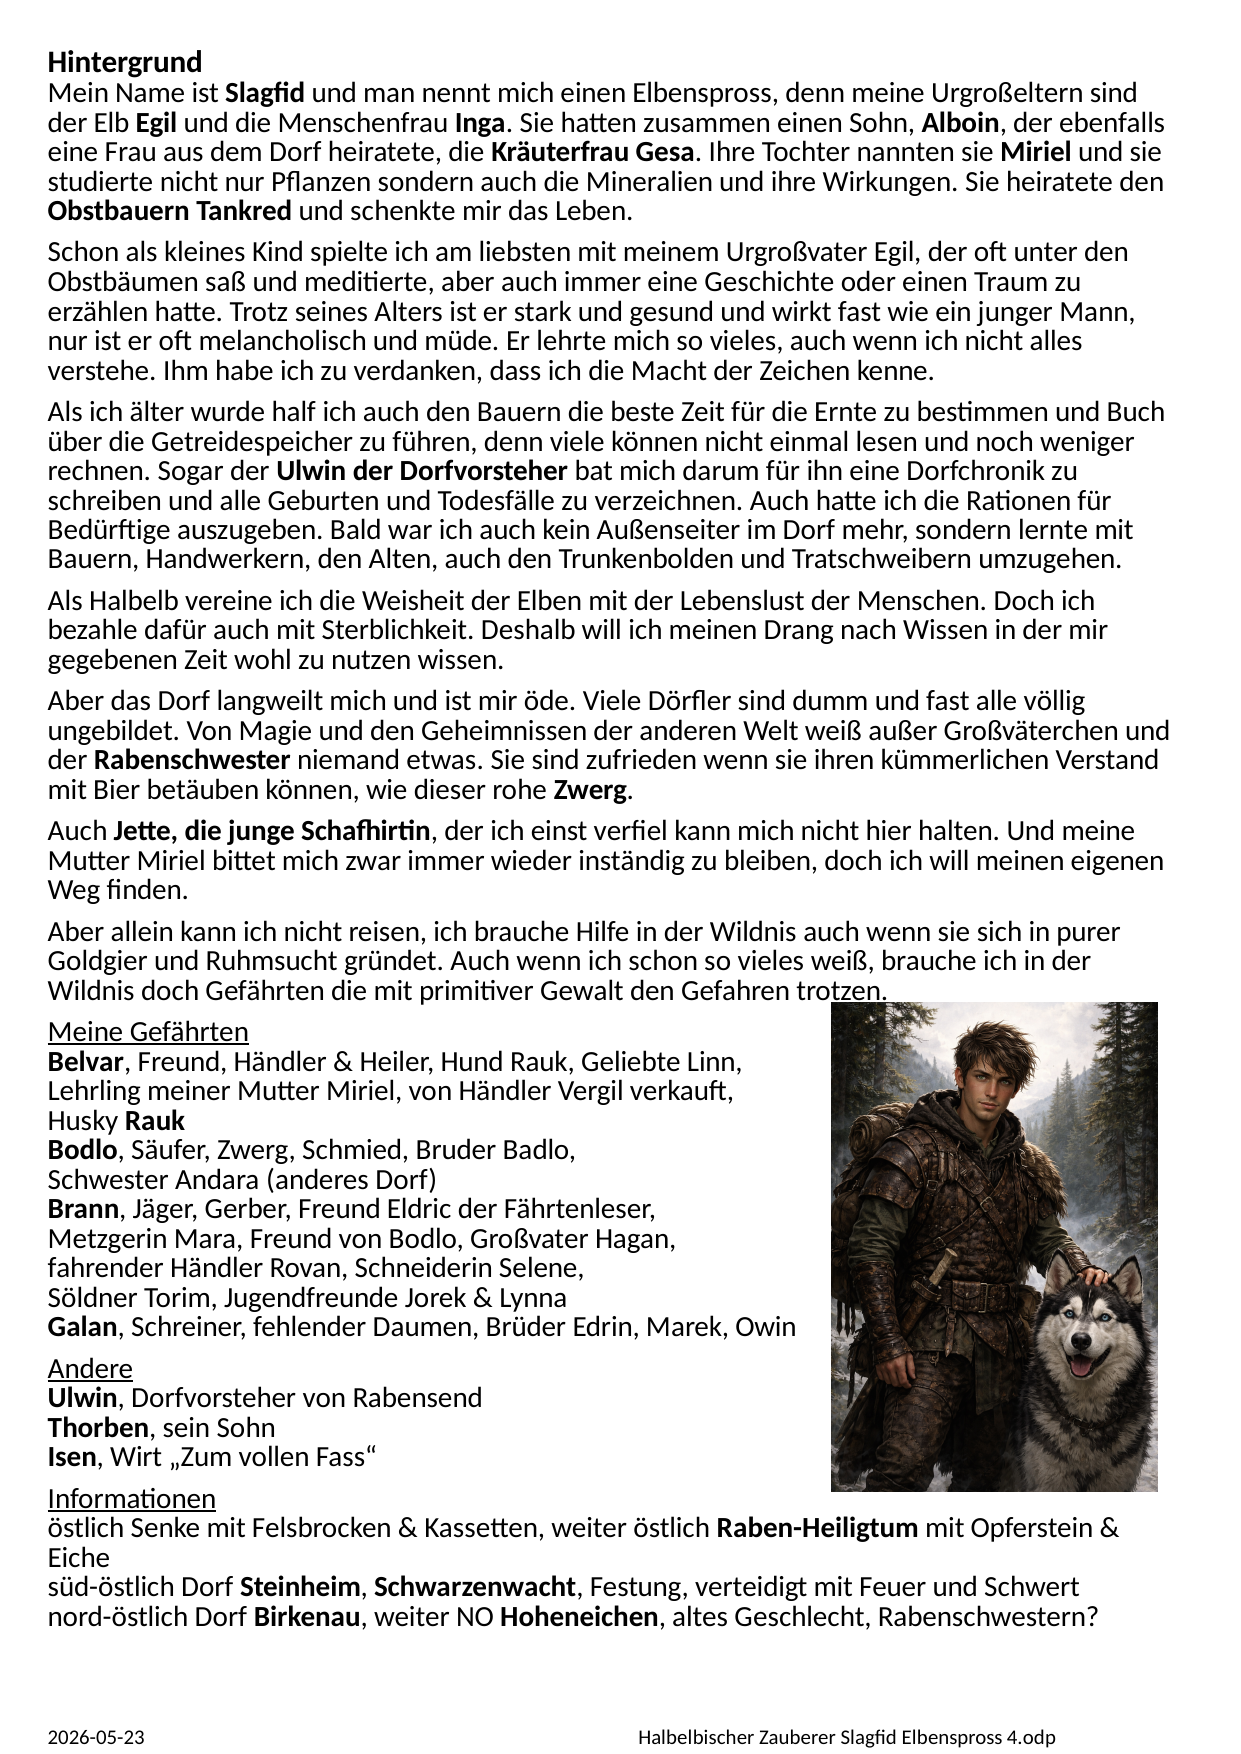

Hintergrund
Mein Name ist Slagfid und man nennt mich einen Elbenspross, denn meine Urgroßeltern sind der Elb Egil und die Menschenfrau Inga. Sie hatten zusammen einen Sohn, Alboin, der ebenfalls eine Frau aus dem Dorf heiratete, die Kräuterfrau Gesa. Ihre Tochter nannten sie Miriel und sie studierte nicht nur Pflanzen sondern auch die Mineralien und ihre Wirkungen. Sie heiratete den Obstbauern Tankred und schenkte mir das Leben.
Schon als kleines Kind spielte ich am liebsten mit meinem Urgroßvater Egil, der oft unter den Obstbäumen saß und meditierte, aber auch immer eine Geschichte oder einen Traum zu erzählen hatte. Trotz seines Alters ist er stark und gesund und wirkt fast wie ein junger Mann, nur ist er oft melancholisch und müde. Er lehrte mich so vieles, auch wenn ich nicht alles verstehe. Ihm habe ich zu verdanken, dass ich die Macht der Zeichen kenne.
Als ich älter wurde half ich auch den Bauern die beste Zeit für die Ernte zu bestimmen und Buch über die Getreidespeicher zu führen, denn viele können nicht einmal lesen und noch weniger rechnen. Sogar der Ulwin der Dorfvorsteher bat mich darum für ihn eine Dorfchronik zu schreiben und alle Geburten und Todesfälle zu verzeichnen. Auch hatte ich die Rationen für Bedürftige auszugeben. Bald war ich auch kein Außenseiter im Dorf mehr, sondern lernte mit Bauern, Handwerkern, den Alten, auch den Trunkenbolden und Tratschweibern umzugehen.
Als Halbelb vereine ich die Weisheit der Elben mit der Lebenslust der Menschen. Doch ich bezahle dafür auch mit Sterblichkeit. Deshalb will ich meinen Drang nach Wissen in der mir gegebenen Zeit wohl zu nutzen wissen.
Aber das Dorf langweilt mich und ist mir öde. Viele Dörfler sind dumm und fast alle völlig ungebildet. Von Magie und den Geheimnissen der anderen Welt weiß außer Großväterchen und der Rabenschwester niemand etwas. Sie sind zufrieden wenn sie ihren kümmerlichen Verstand mit Bier betäuben können, wie dieser rohe Zwerg.
Auch Jette, die junge Schafhirtin, der ich einst verfiel kann mich nicht hier halten. Und meine Mutter Miriel bittet mich zwar immer wieder inständig zu bleiben, doch ich will meinen eigenen Weg finden.
Aber allein kann ich nicht reisen, ich brauche Hilfe in der Wildnis auch wenn sie sich in purer Goldgier und Ruhmsucht gründet. Auch wenn ich schon so vieles weiß, brauche ich in der Wildnis doch Gefährten die mit primitiver Gewalt den Gefahren trotzen.
Meine Gefährten
Belvar, Freund, Händler & Heiler, Hund Rauk, Geliebte Linn,
Lehrling meiner Mutter Miriel, von Händler Vergil verkauft,
Husky Rauk
Bodlo, Säufer, Zwerg, Schmied, Bruder Badlo,
Schwester Andara (anderes Dorf)
Brann, Jäger, Gerber, Freund Eldric der Fährtenleser,
Metzgerin Mara, Freund von Bodlo, Großvater Hagan,
fahrender Händler Rovan, Schneiderin Selene,
Söldner Torim, Jugendfreunde Jorek & Lynna
Galan, Schreiner, fehlender Daumen, Brüder Edrin, Marek, Owin
Andere
Ulwin, Dorfvorsteher von Rabensend
Thorben, sein Sohn
Isen, Wirt „Zum vollen Fass“
Informationen
östlich Senke mit Felsbrocken & Kassetten, weiter östlich Raben-Heiligtum mit Opferstein & Eiche
süd-östlich Dorf Steinheim, Schwarzenwacht, Festung, verteidigt mit Feuer und Schwert
nord-östlich Dorf Birkenau, weiter NO Hoheneichen, altes Geschlecht, Rabenschwestern?
2026-05-23							Halbelbischer Zauberer Slagfid Elbenspross 4.odp